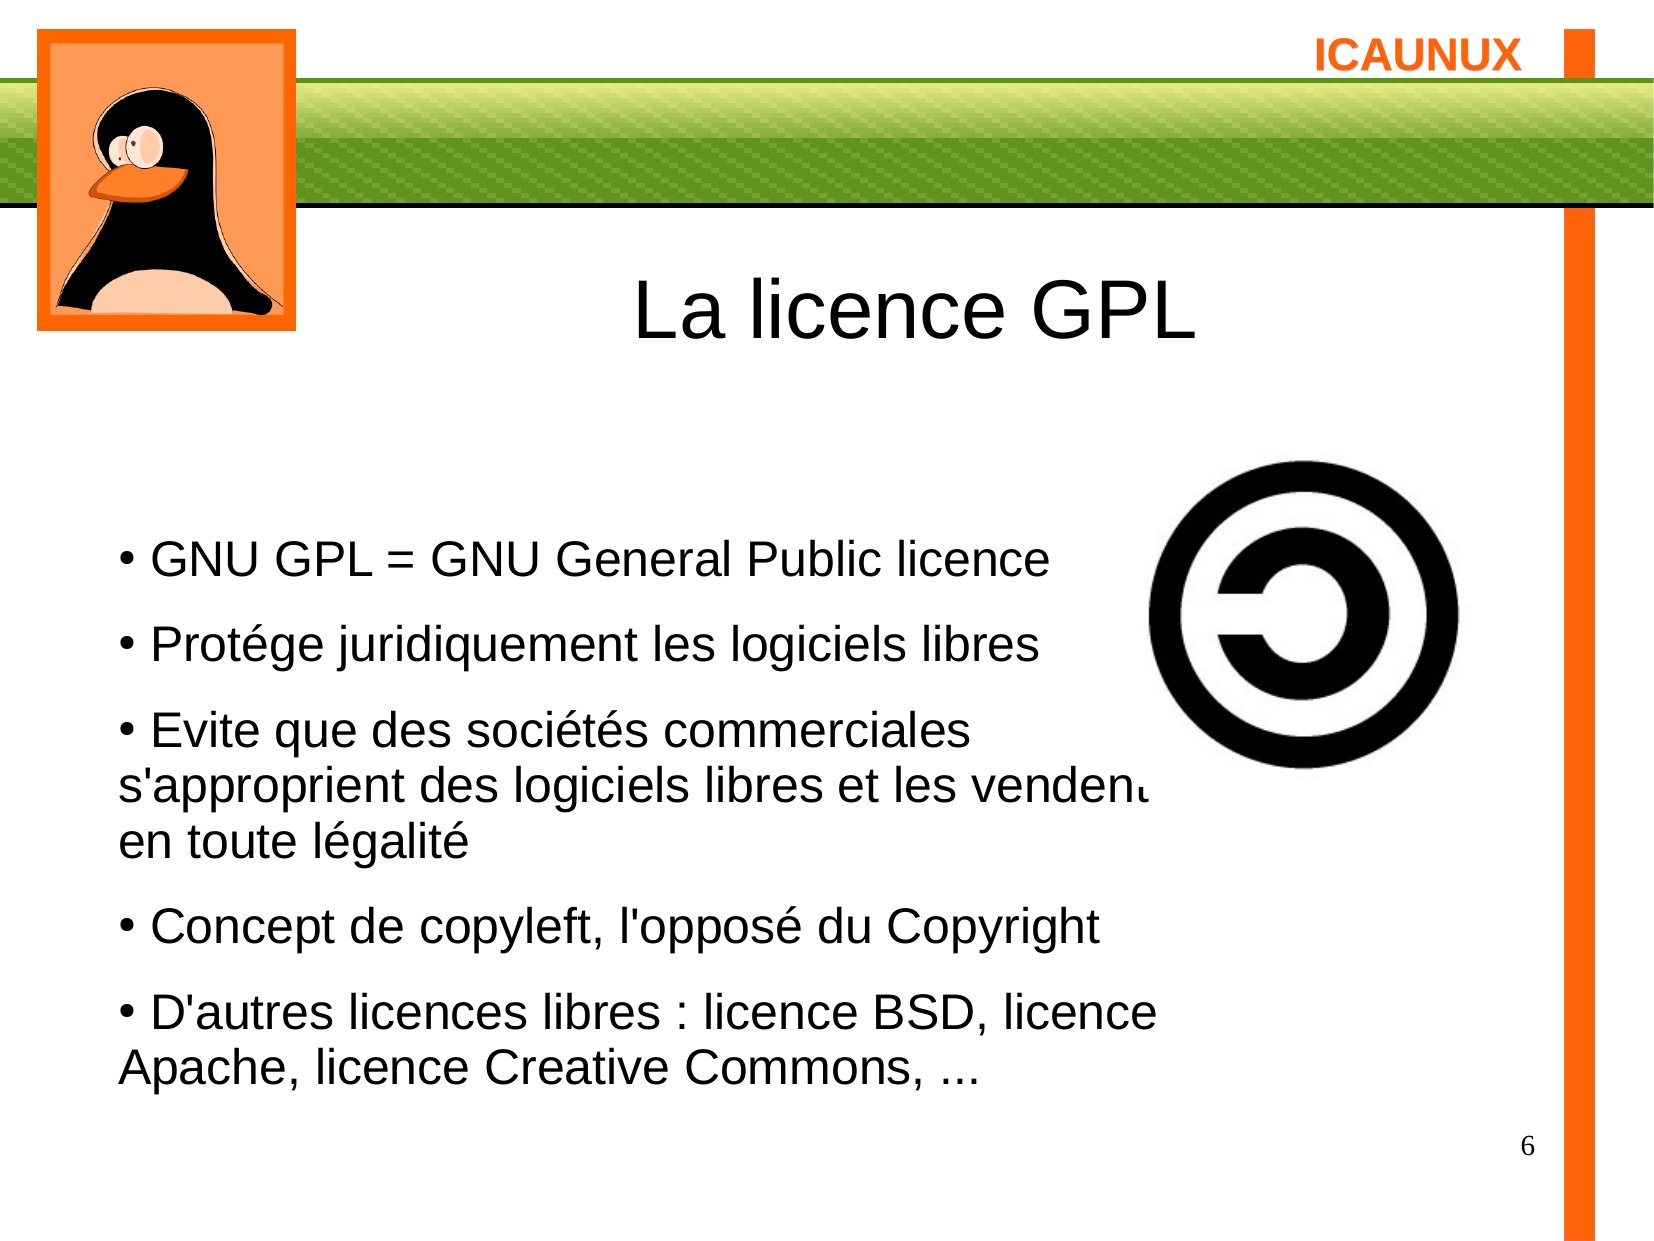

# La licence GPL
 GNU GPL = GNU General Public licence
 Protége juridiquement les logiciels libres
 Evite que des sociétés commerciales s'approprient des logiciels libres et les vendent en toute légalité
 Concept de copyleft, l'opposé du Copyright
 D'autres licences libres : licence BSD, licence Apache, licence Creative Commons, ...
6